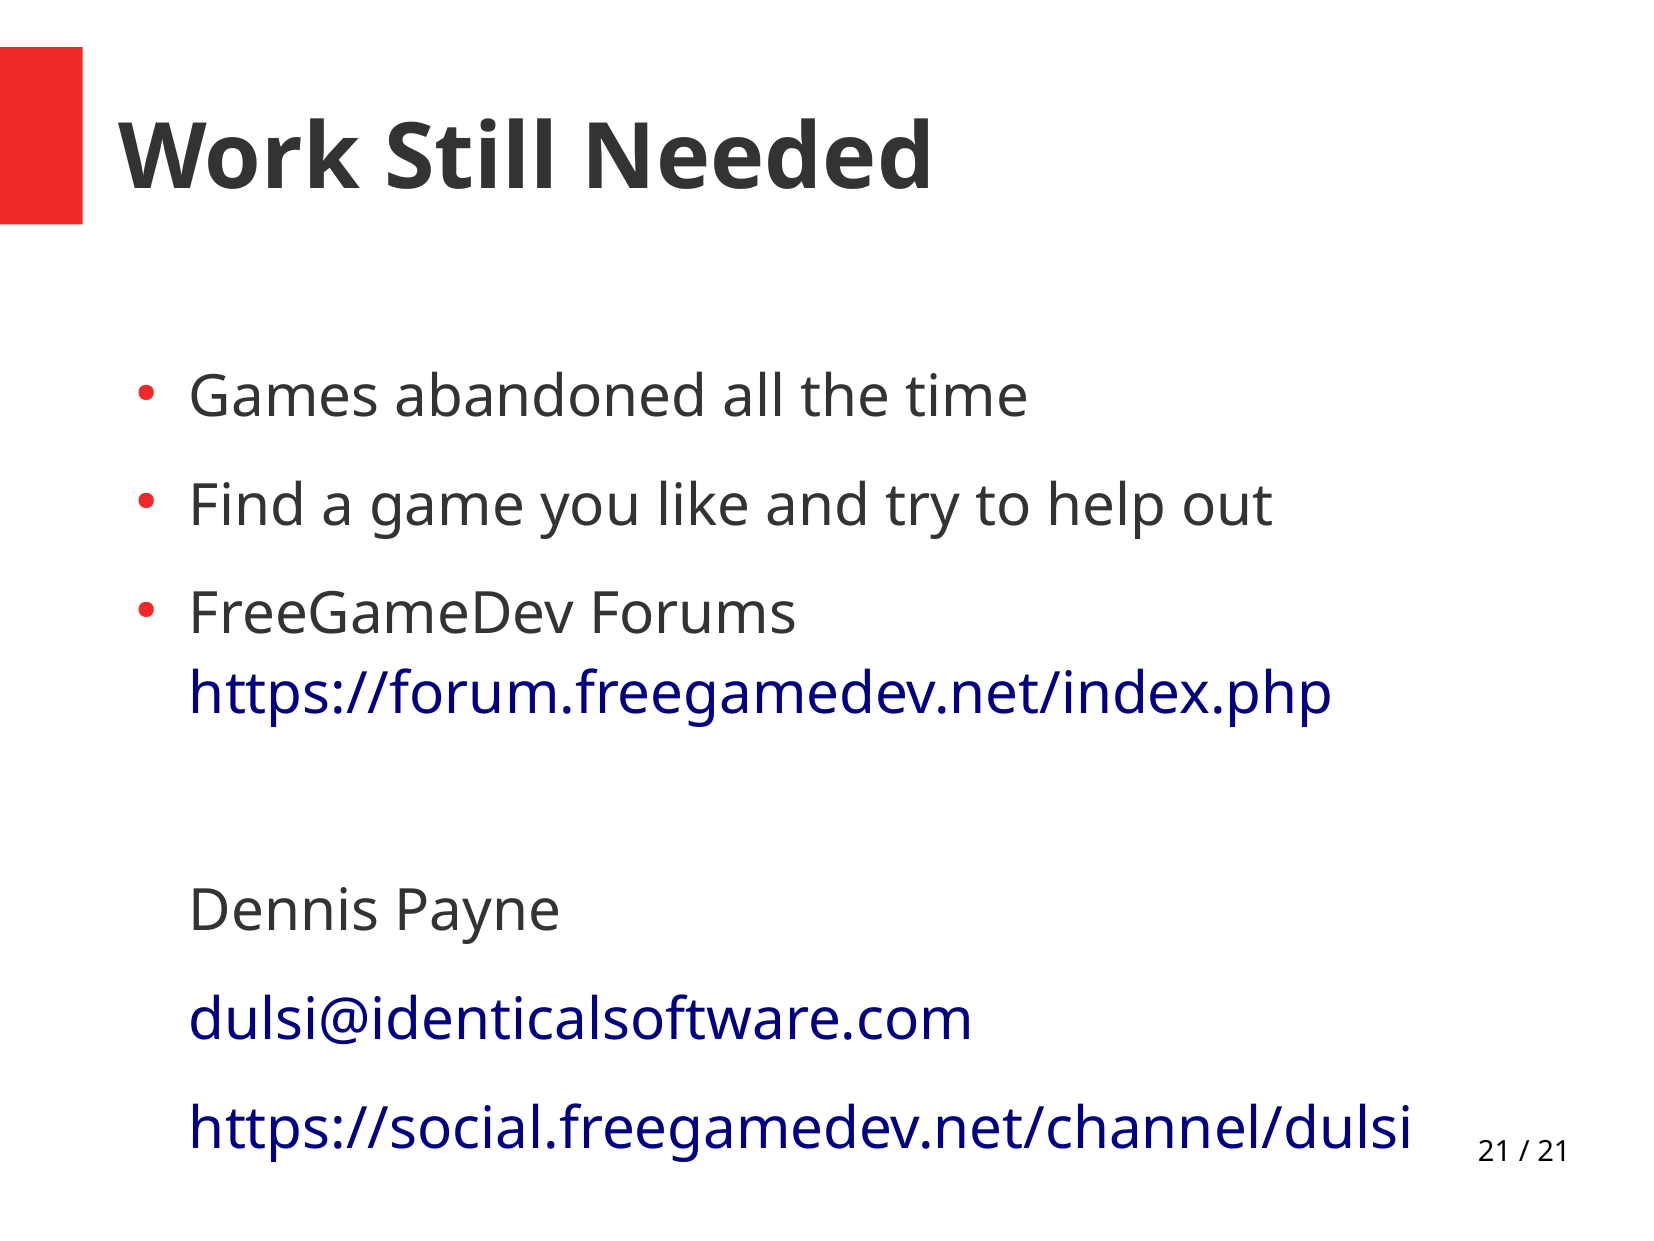

# Work Still Needed
Games abandoned all the time
Find a game you like and try to help out
FreeGameDev Forums https://forum.freegamedev.net/index.php
Dennis Payne
dulsi@identicalsoftware.com
https://social.freegamedev.net/channel/dulsi
21